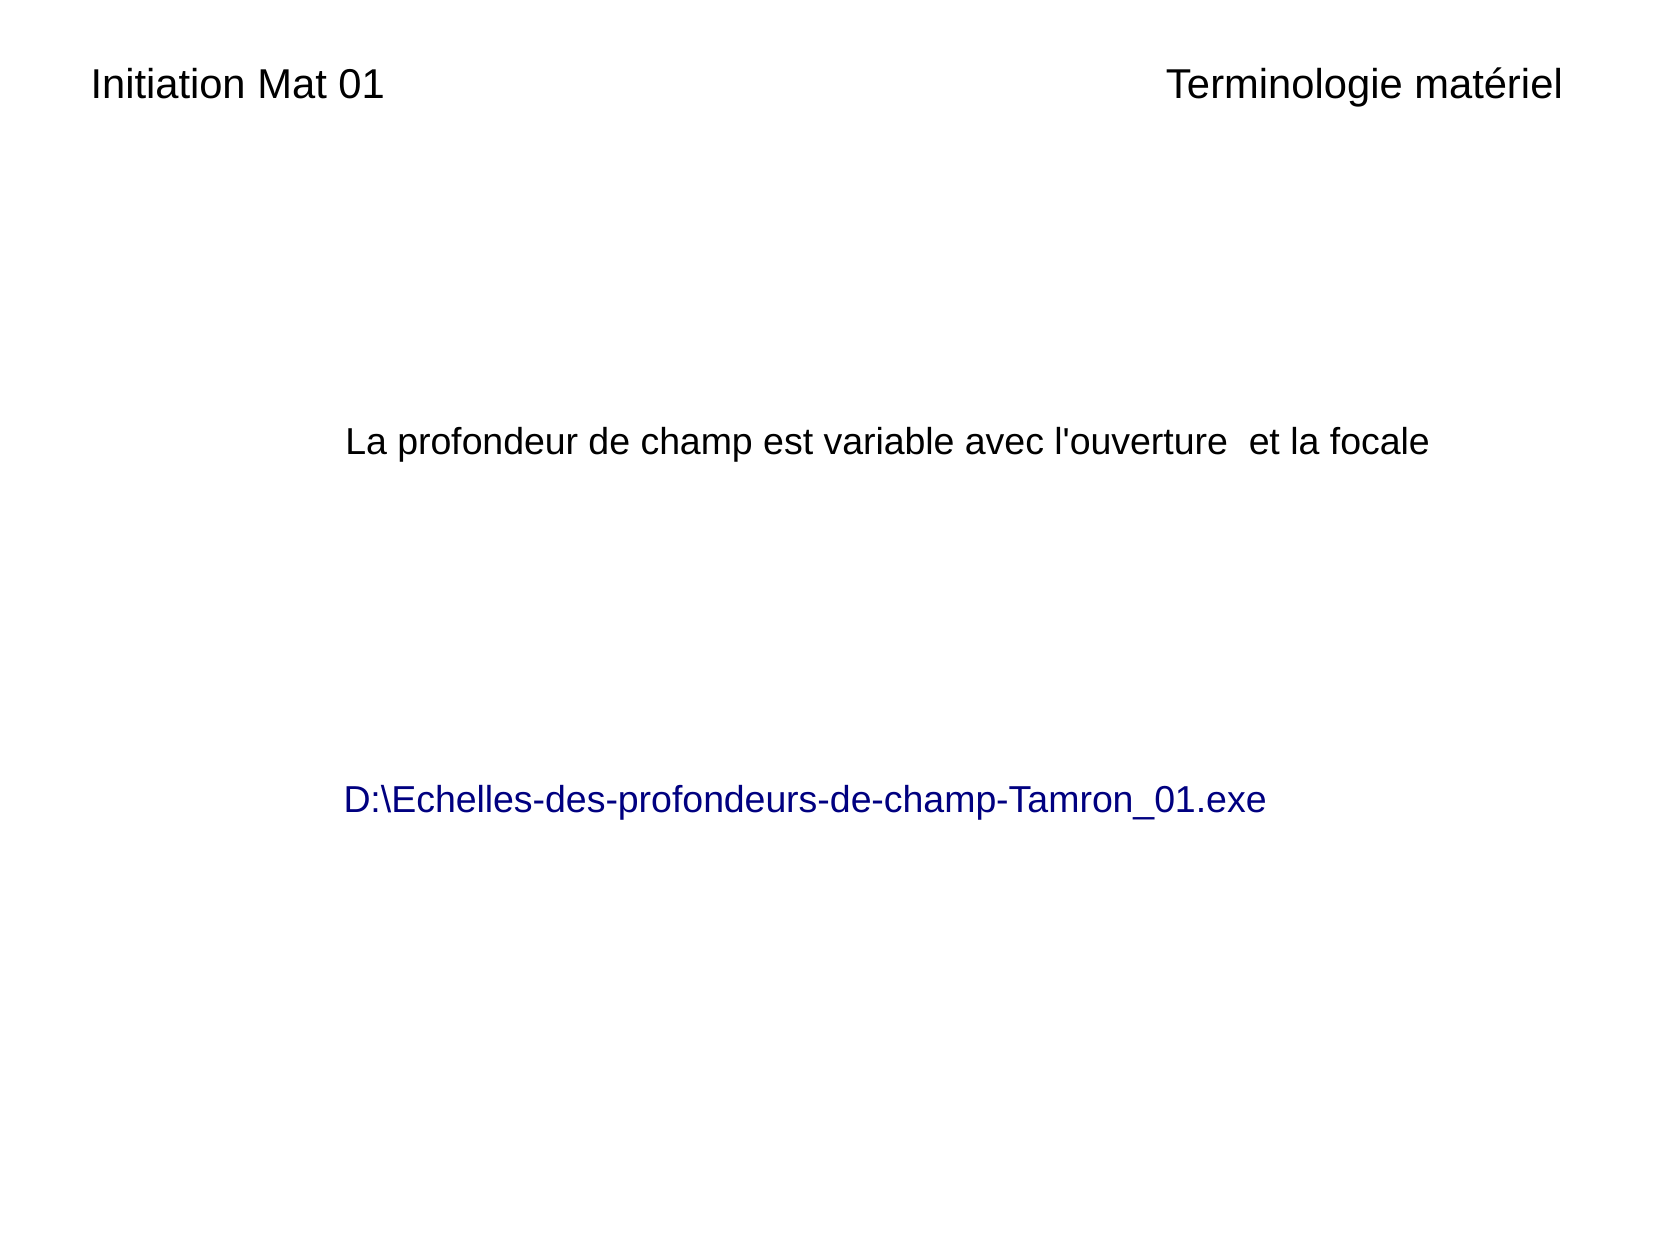

# Initiation Mat 01 Terminologie matériel
La profondeur de champ est variable avec l'ouverture et la focale
D:\Echelles-des-profondeurs-de-champ-Tamron_01.exe